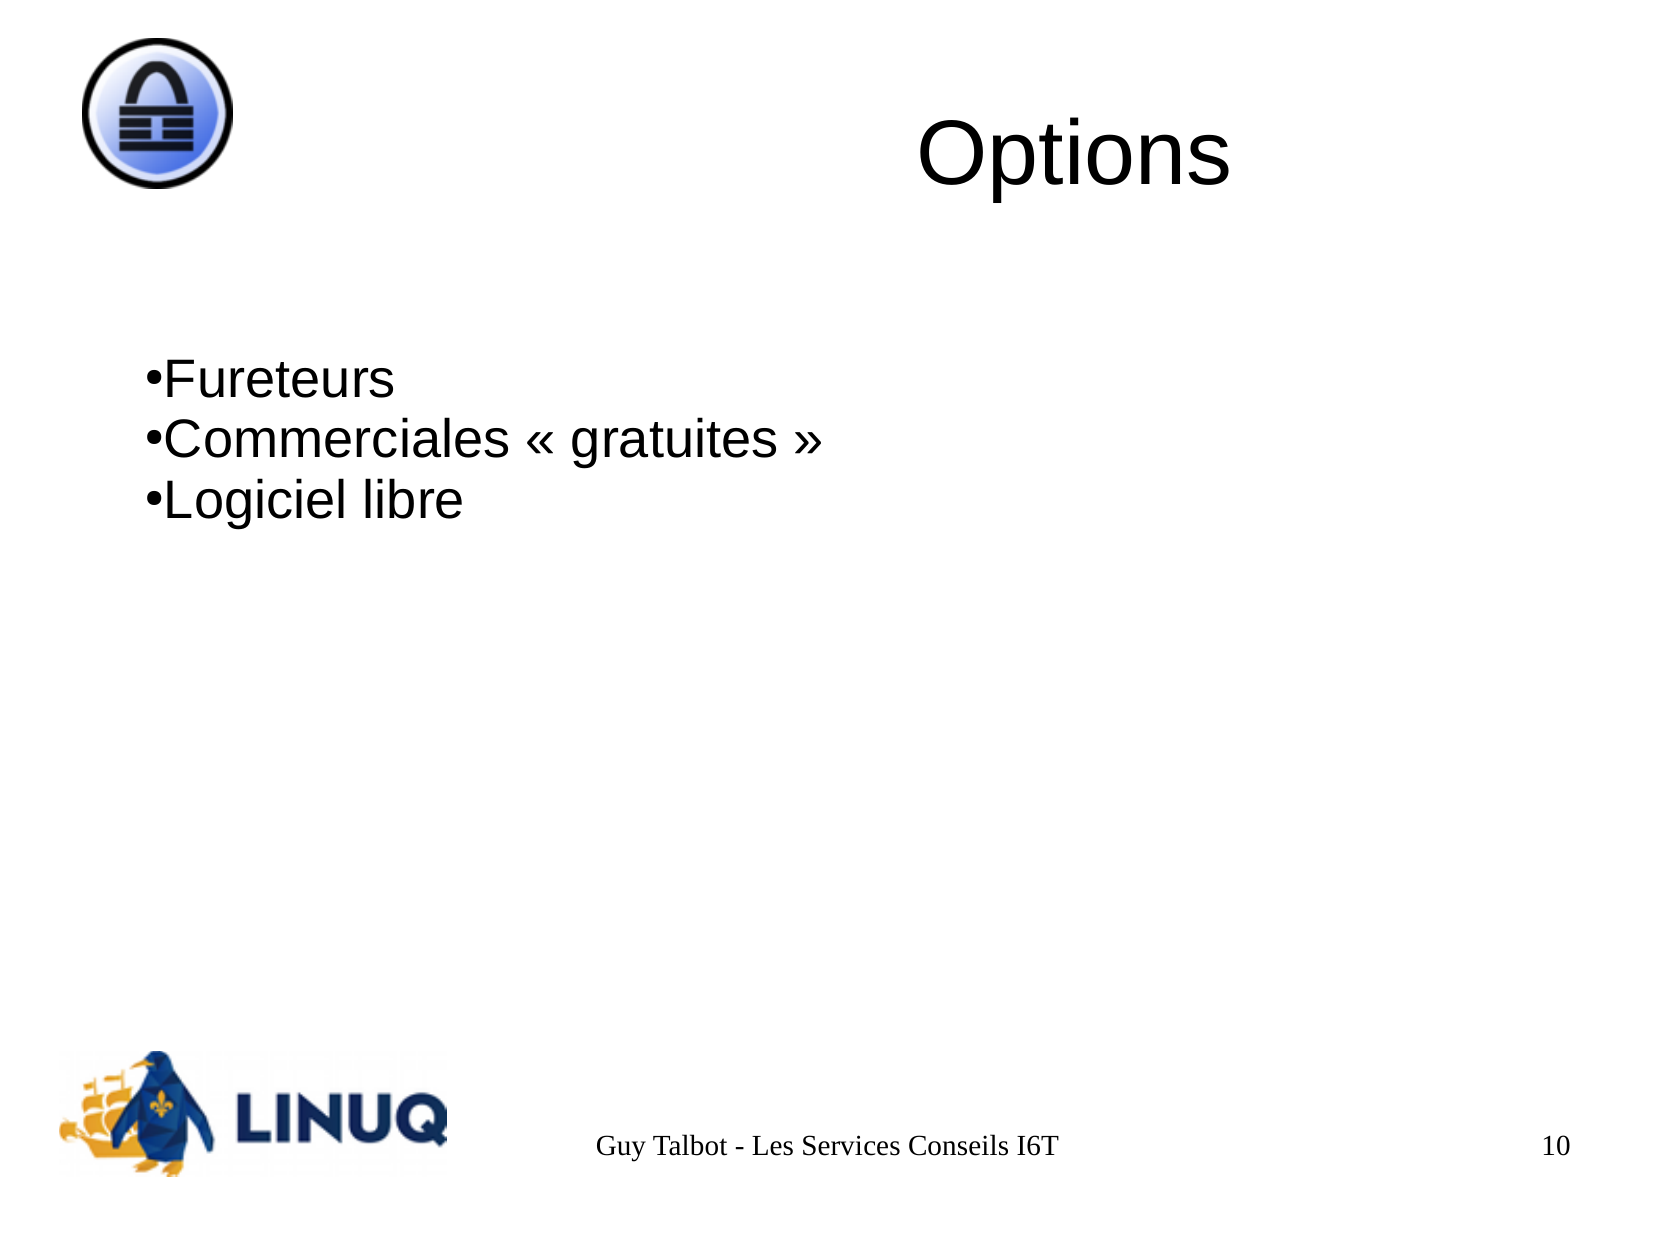

# Options
Fureteurs
Commerciales « gratuites »
Logiciel libre
Guy Talbot - Les Services Conseils I6T
10